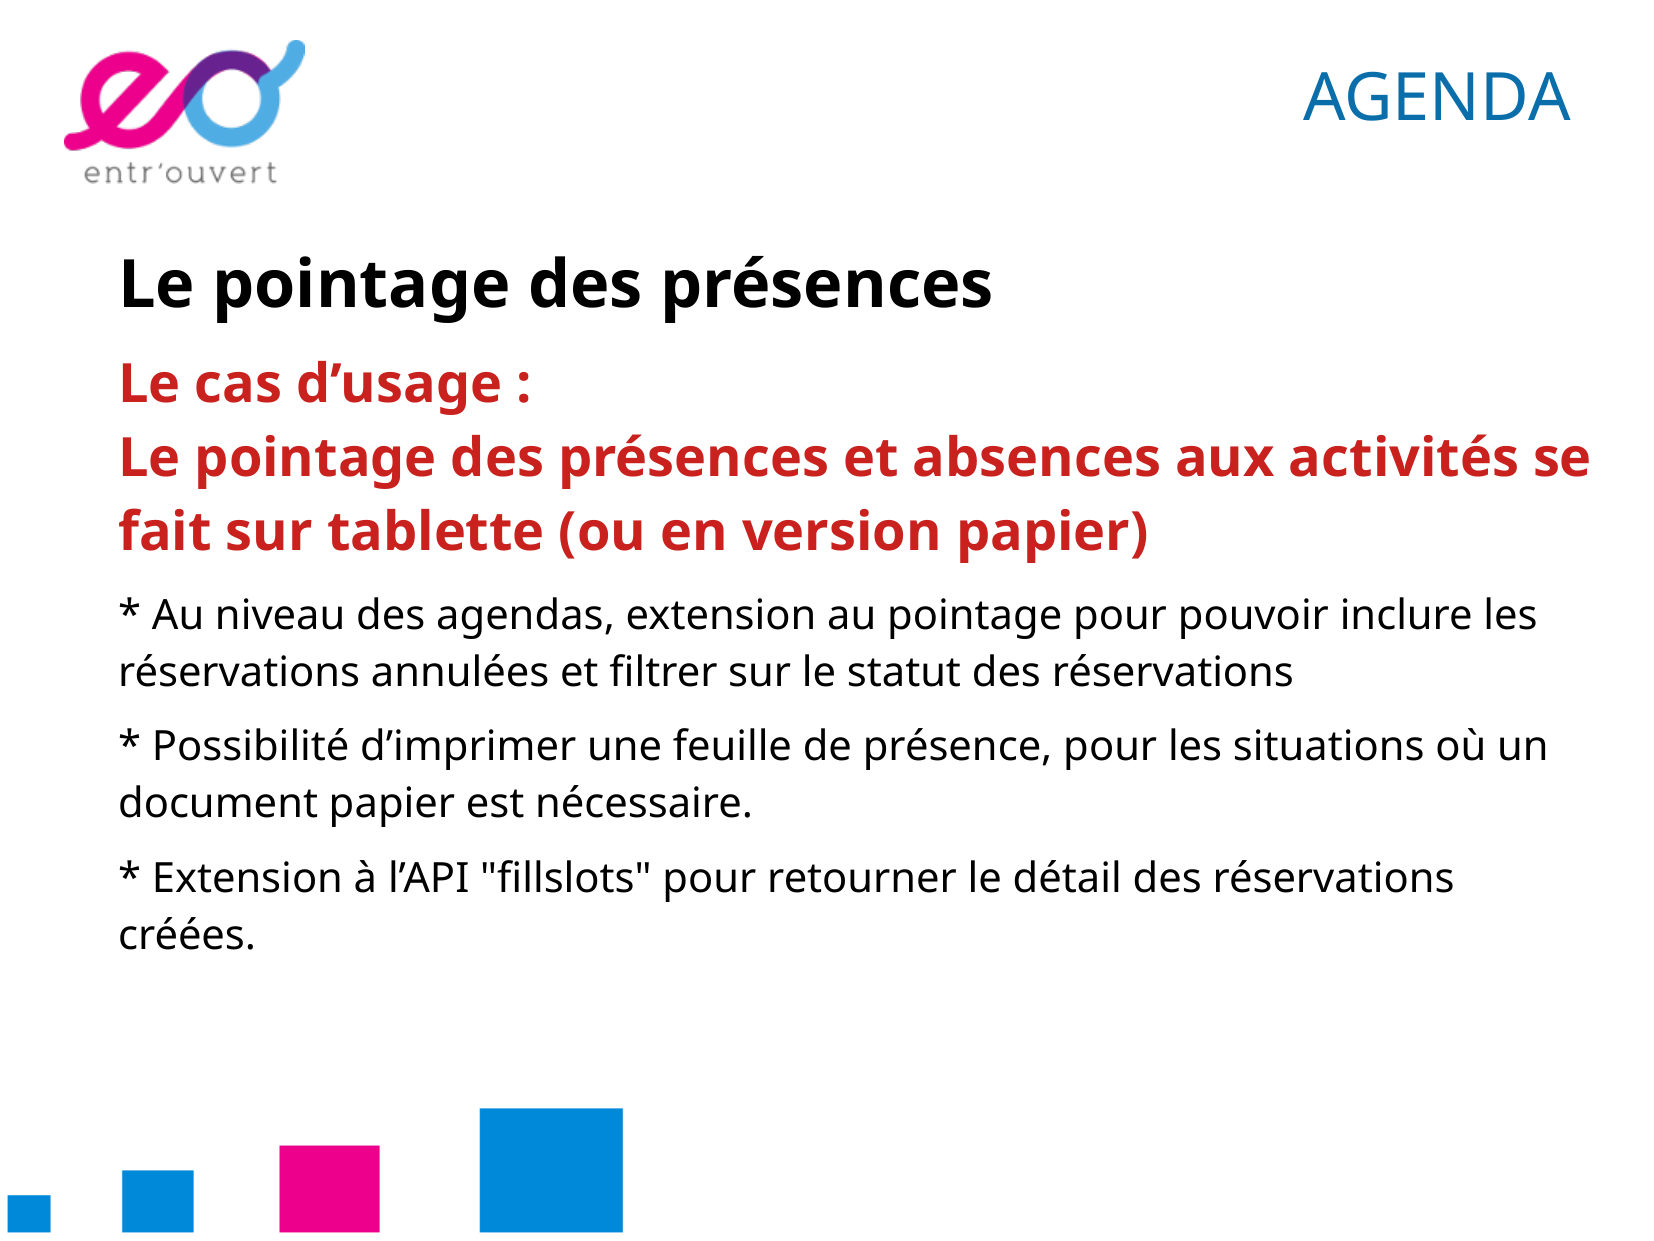

# Agenda
Le pointage des présences
Le cas d’usage :
Le pointage des présences et absences aux activités se fait sur tablette (ou en version papier)
* Au niveau des agendas, extension au pointage pour pouvoir inclure les réservations annulées et filtrer sur le statut des réservations
* Possibilité d’imprimer une feuille de présence, pour les situations où un document papier est nécessaire.
* Extension à l’API "fillslots" pour retourner le détail des réservations créées.